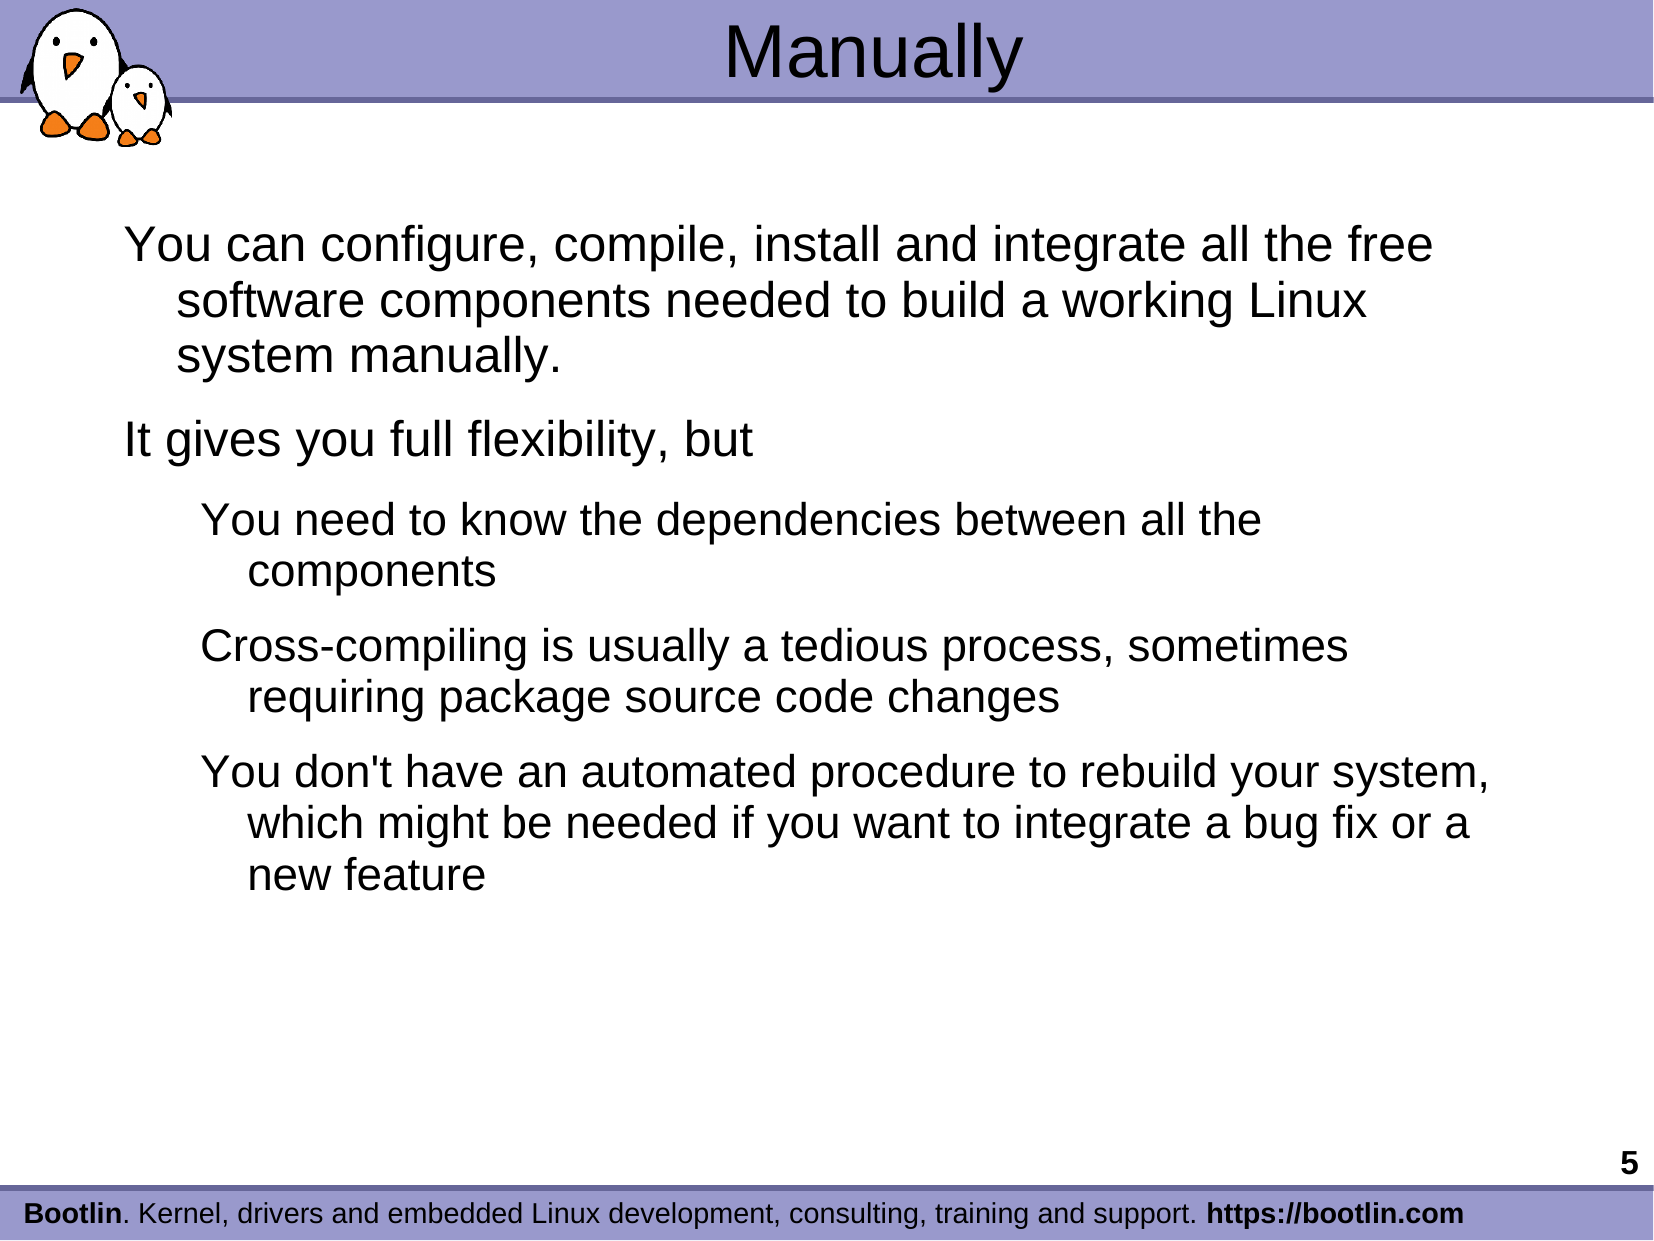

# Manually
You can configure, compile, install and integrate all the free software components needed to build a working Linux system manually.
It gives you full flexibility, but
You need to know the dependencies between all the components
Cross-compiling is usually a tedious process, sometimes requiring package source code changes
You don't have an automated procedure to rebuild your system, which might be needed if you want to integrate a bug fix or a new feature